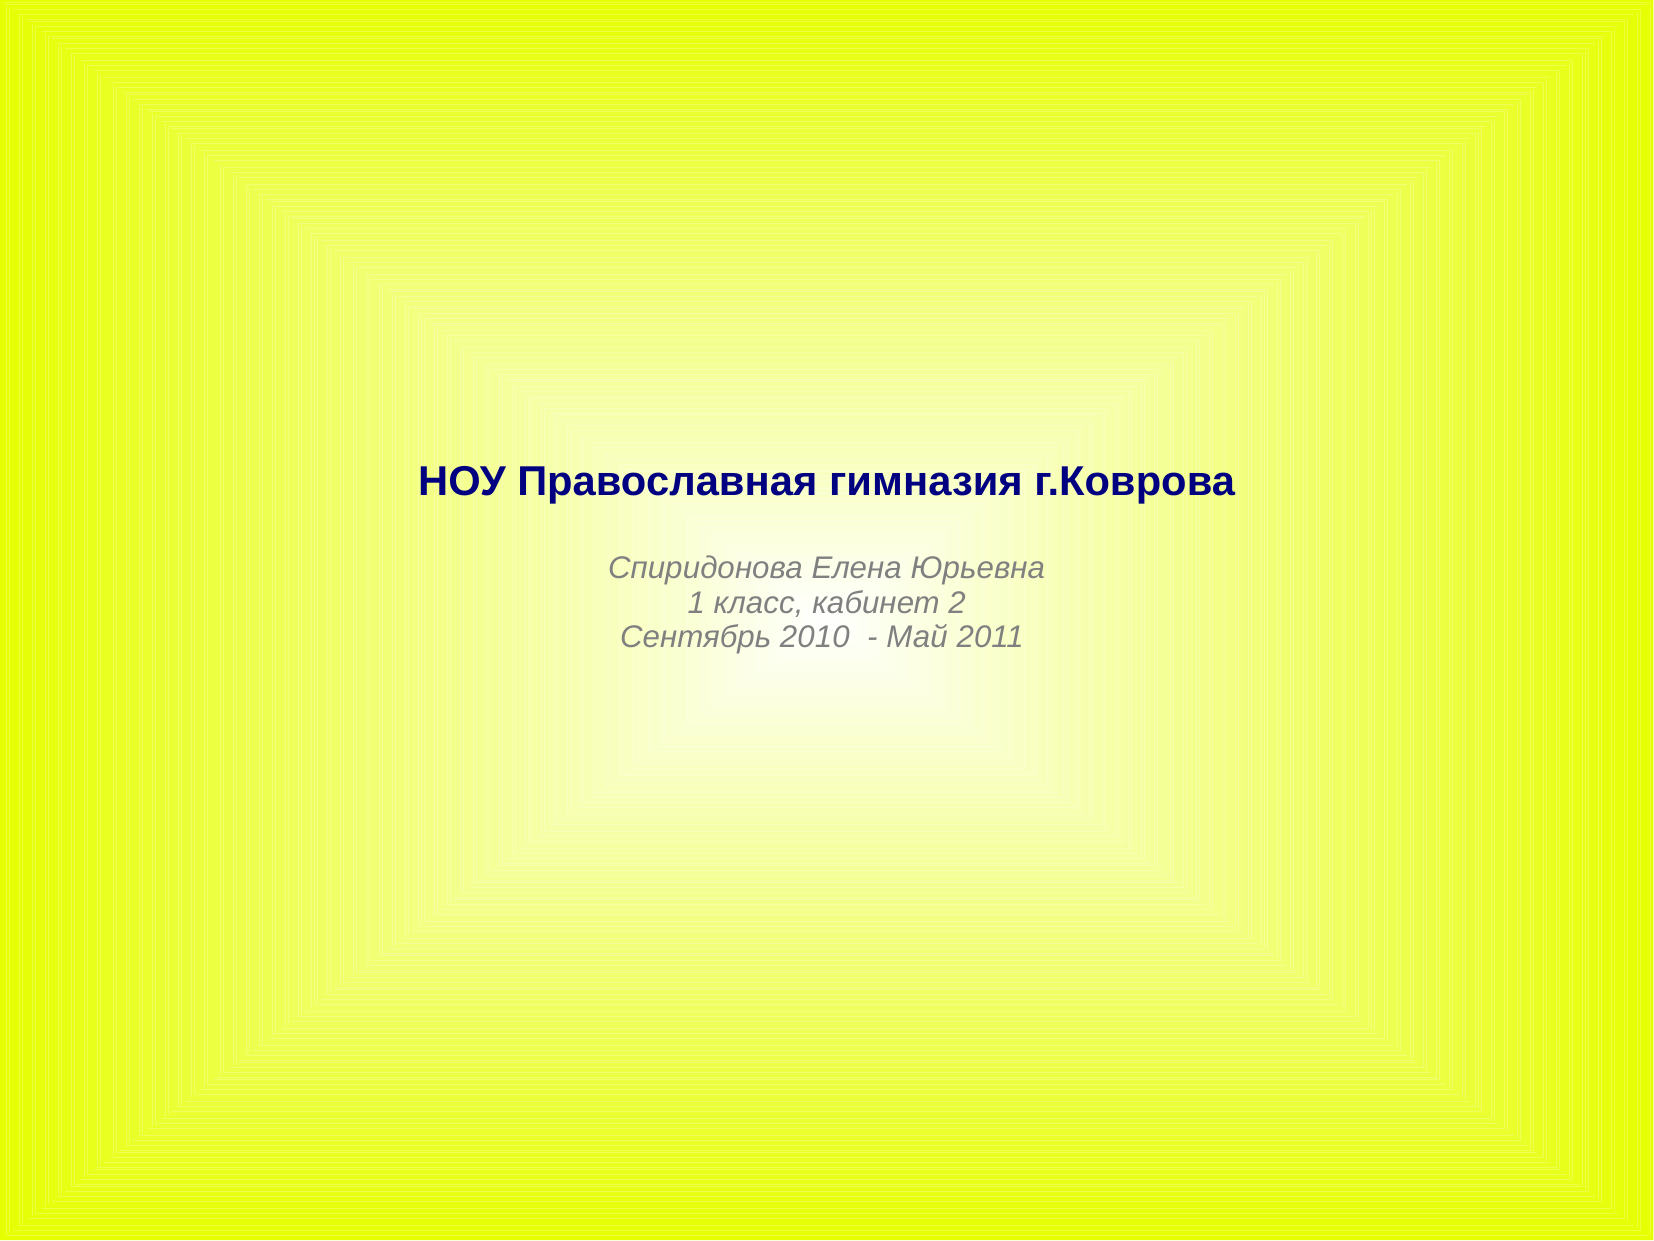

# НОУ Православная гимназия г.Коврова
Спиридонова Елена Юрьевна
1 класс, кабинет 2
Сентябрь 2010 - Май 2011